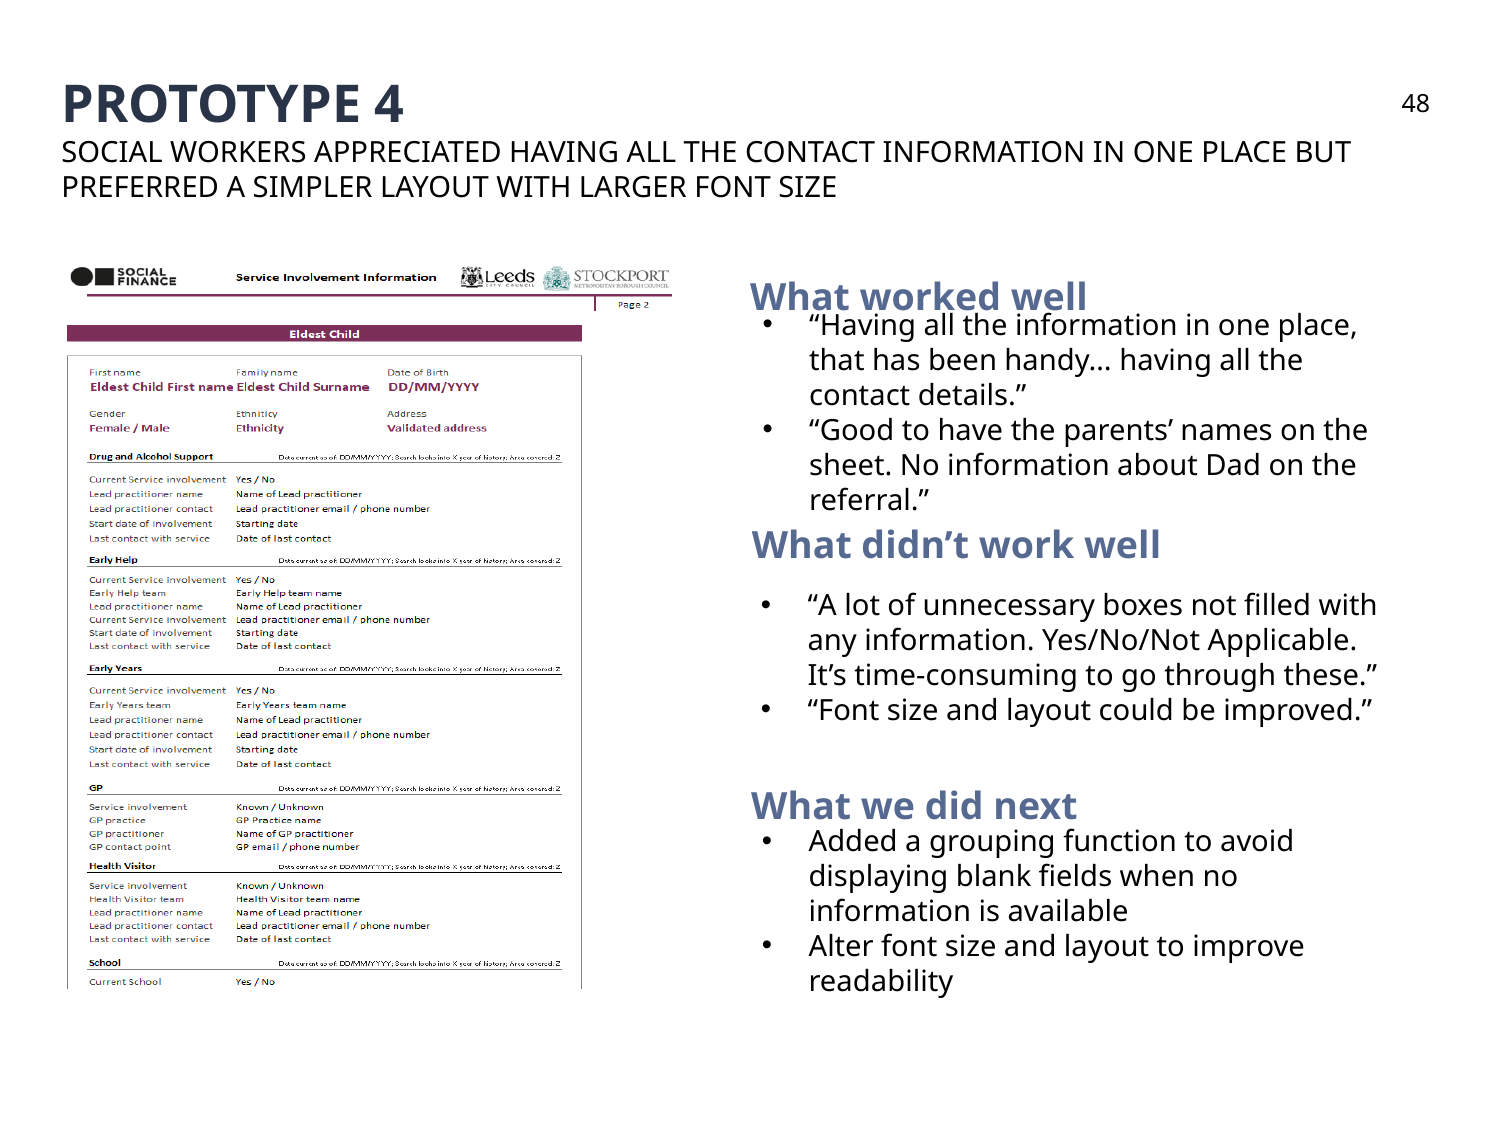

PROTOTYPE 4
SOCIAL WORKERS APPRECIATED HAVING ALL THE CONTACT INFORMATION IN ONE PLACE BUT PREFERRED A SIMPLER LAYOUT WITH LARGER FONT SIZE
What worked well
“Having all the information in one place, that has been handy… having all the contact details.”
“Good to have the parents’ names on the sheet. No information about Dad on the referral.”
What didn’t work well
“A lot of unnecessary boxes not filled with any information. Yes/No/Not Applicable. It’s time-consuming to go through these.”
“Font size and layout could be improved.”
What we did next
Added a grouping function to avoid displaying blank fields when no information is available
Alter font size and layout to improve readability